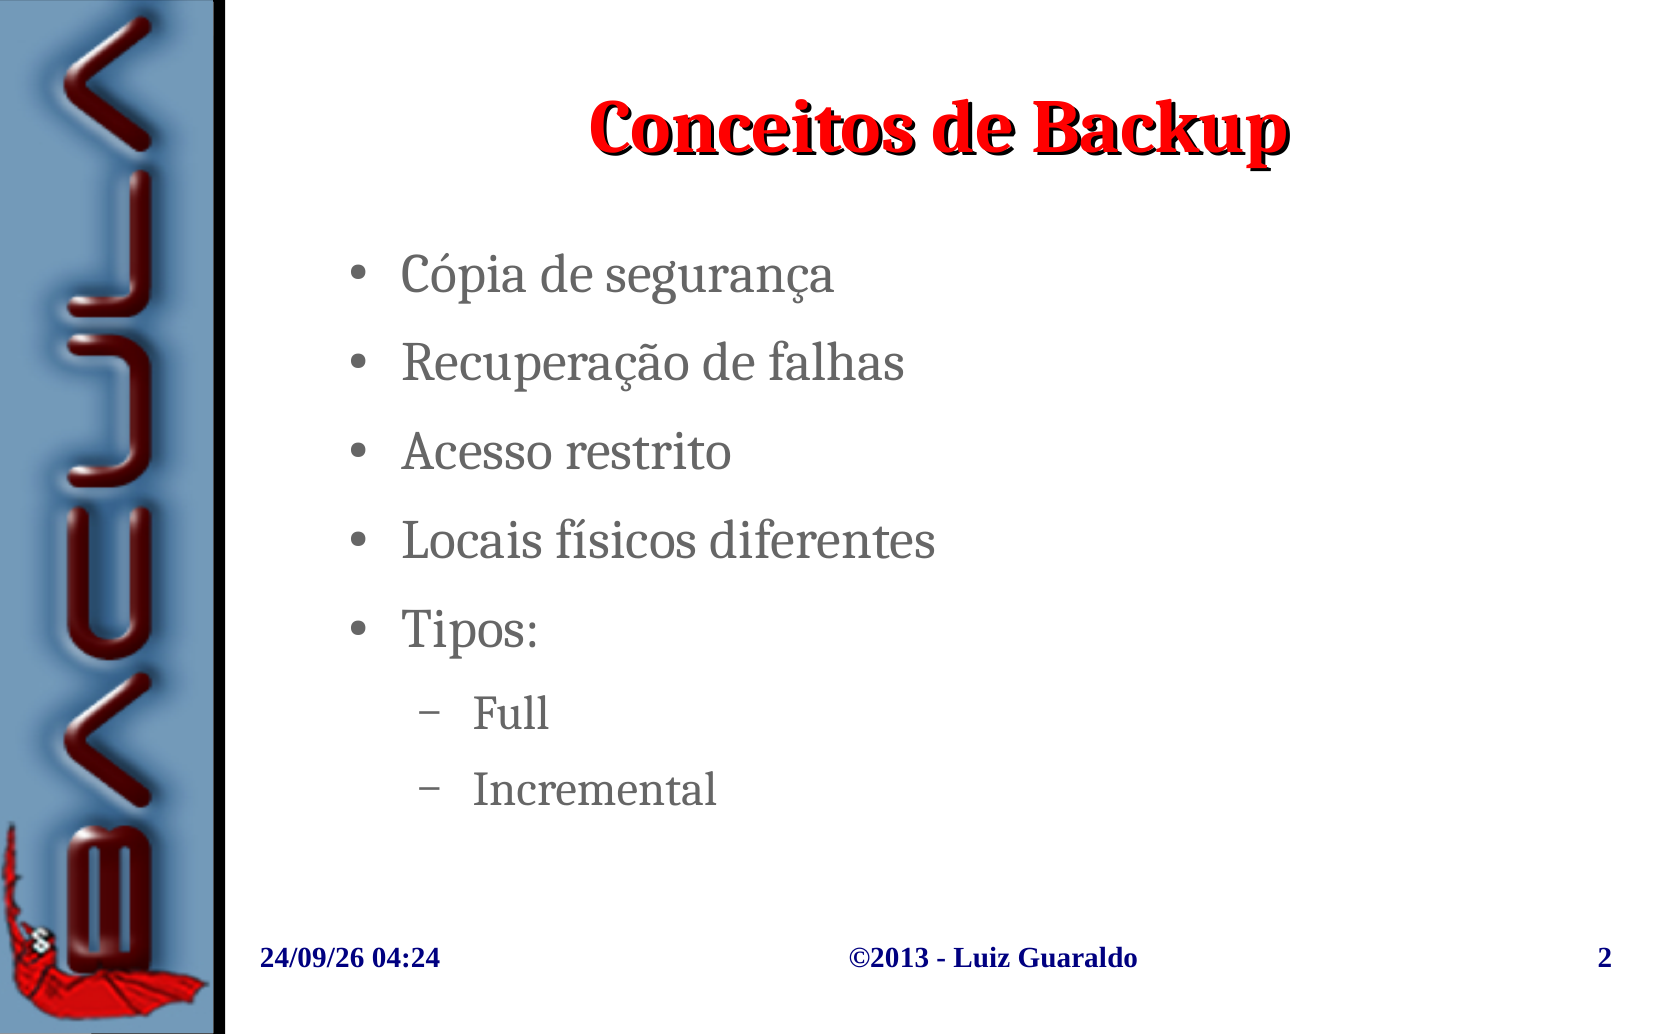

# Conceitos de Backup
Cópia de segurança
Recuperação de falhas
Acesso restrito
Locais físicos diferentes
Tipos:
Full
Incremental
©2013 - Luiz Guaraldo
2